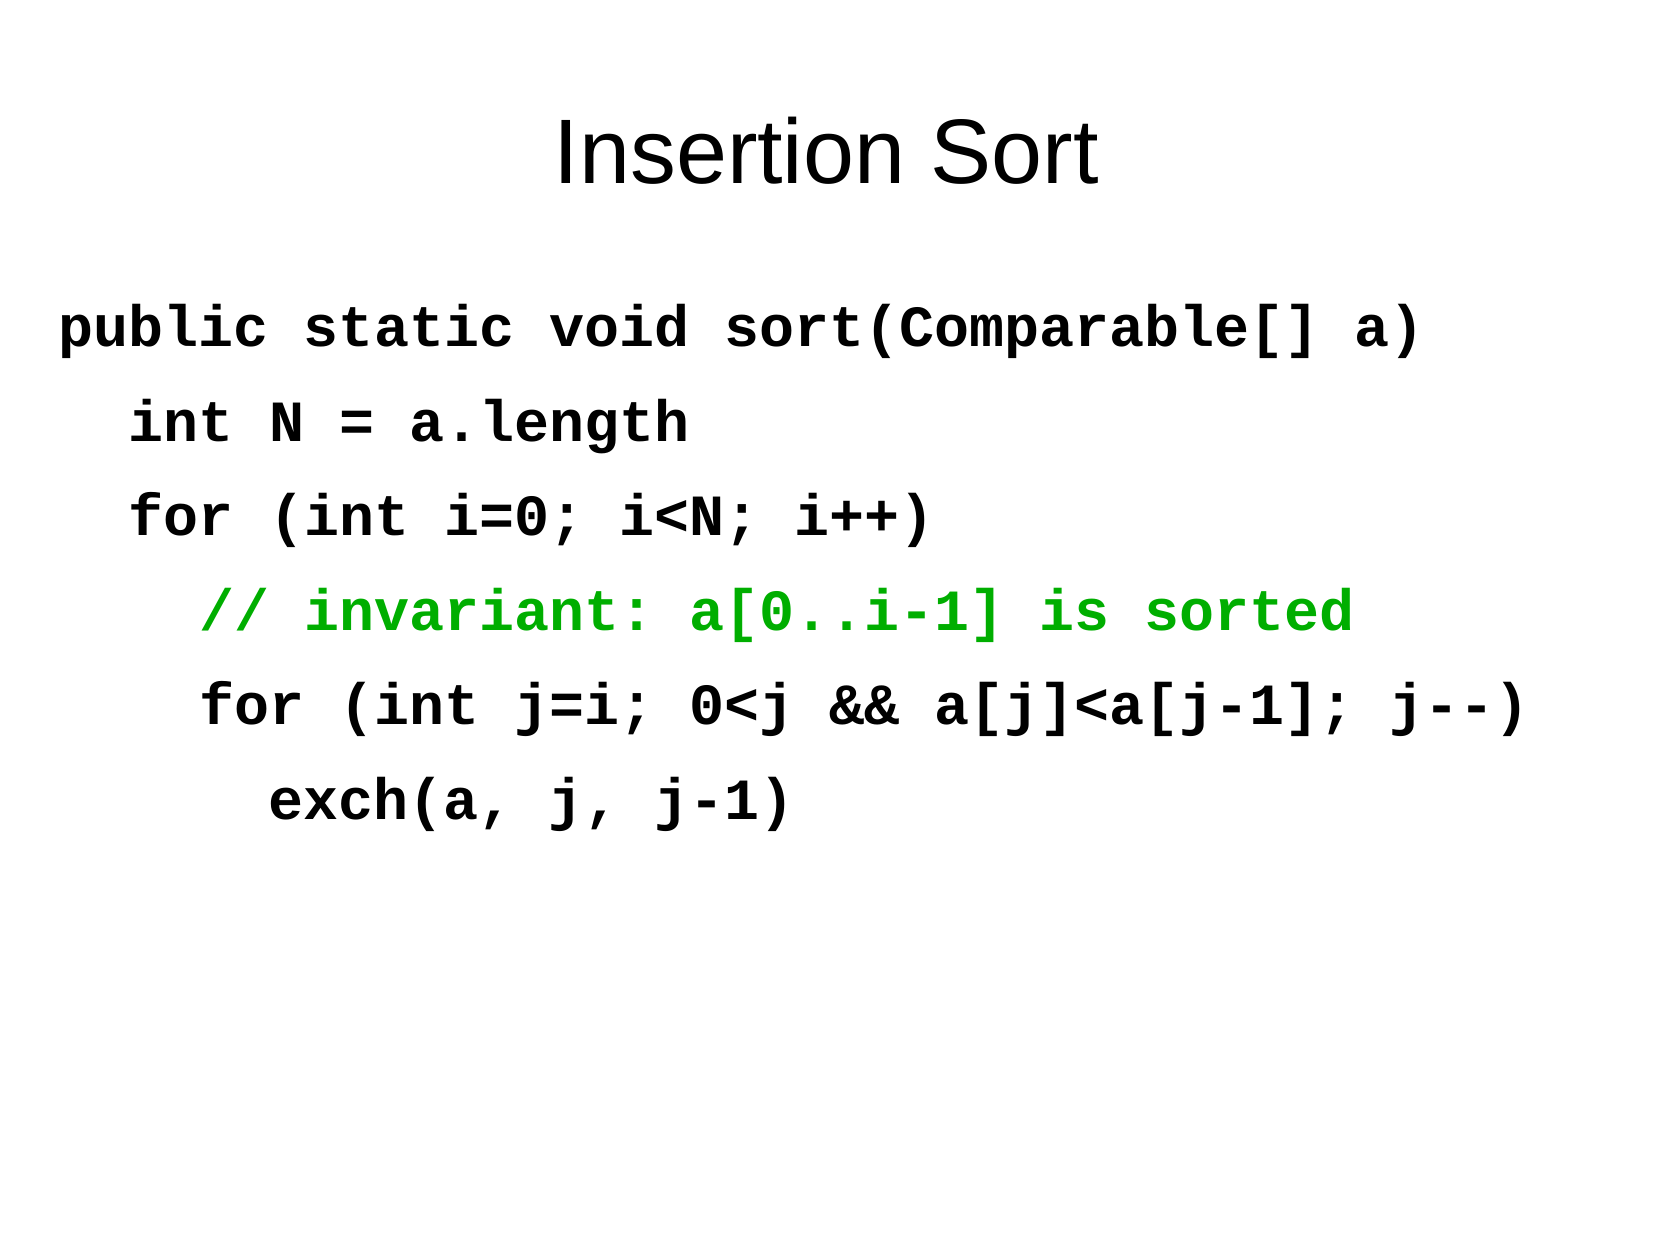

# Insertion Sort
public static void sort(Comparable[] a)
 int N = a.length
 for (int i=0; i<N; i++)
 // invariant: a[0..i-1] is sorted
 for (int j=i; 0<j && a[j]<a[j-1]; j--)
 exch(a, j, j-1)